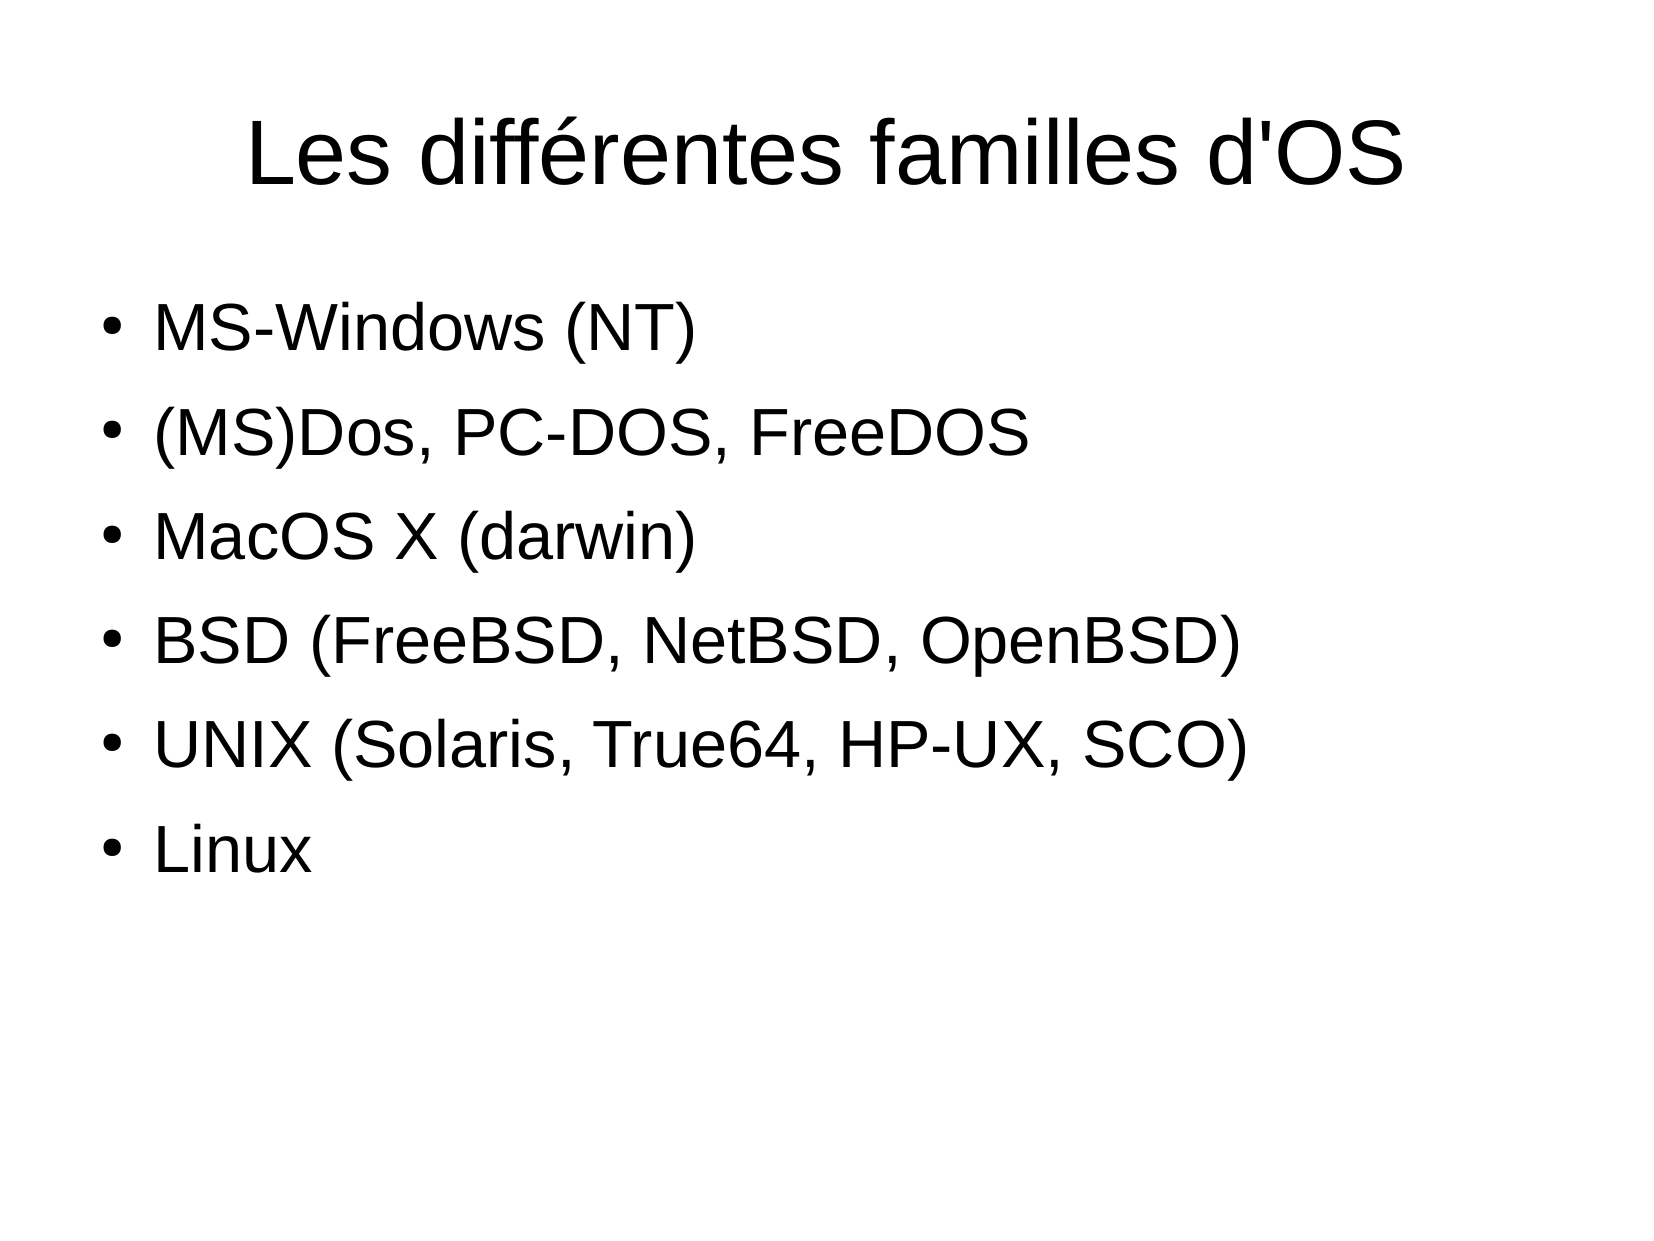

# Les différentes familles d'OS
MS-Windows (NT)
(MS)Dos, PC-DOS, FreeDOS
MacOS X (darwin)
BSD (FreeBSD, NetBSD, OpenBSD)
UNIX (Solaris, True64, HP-UX, SCO)
Linux